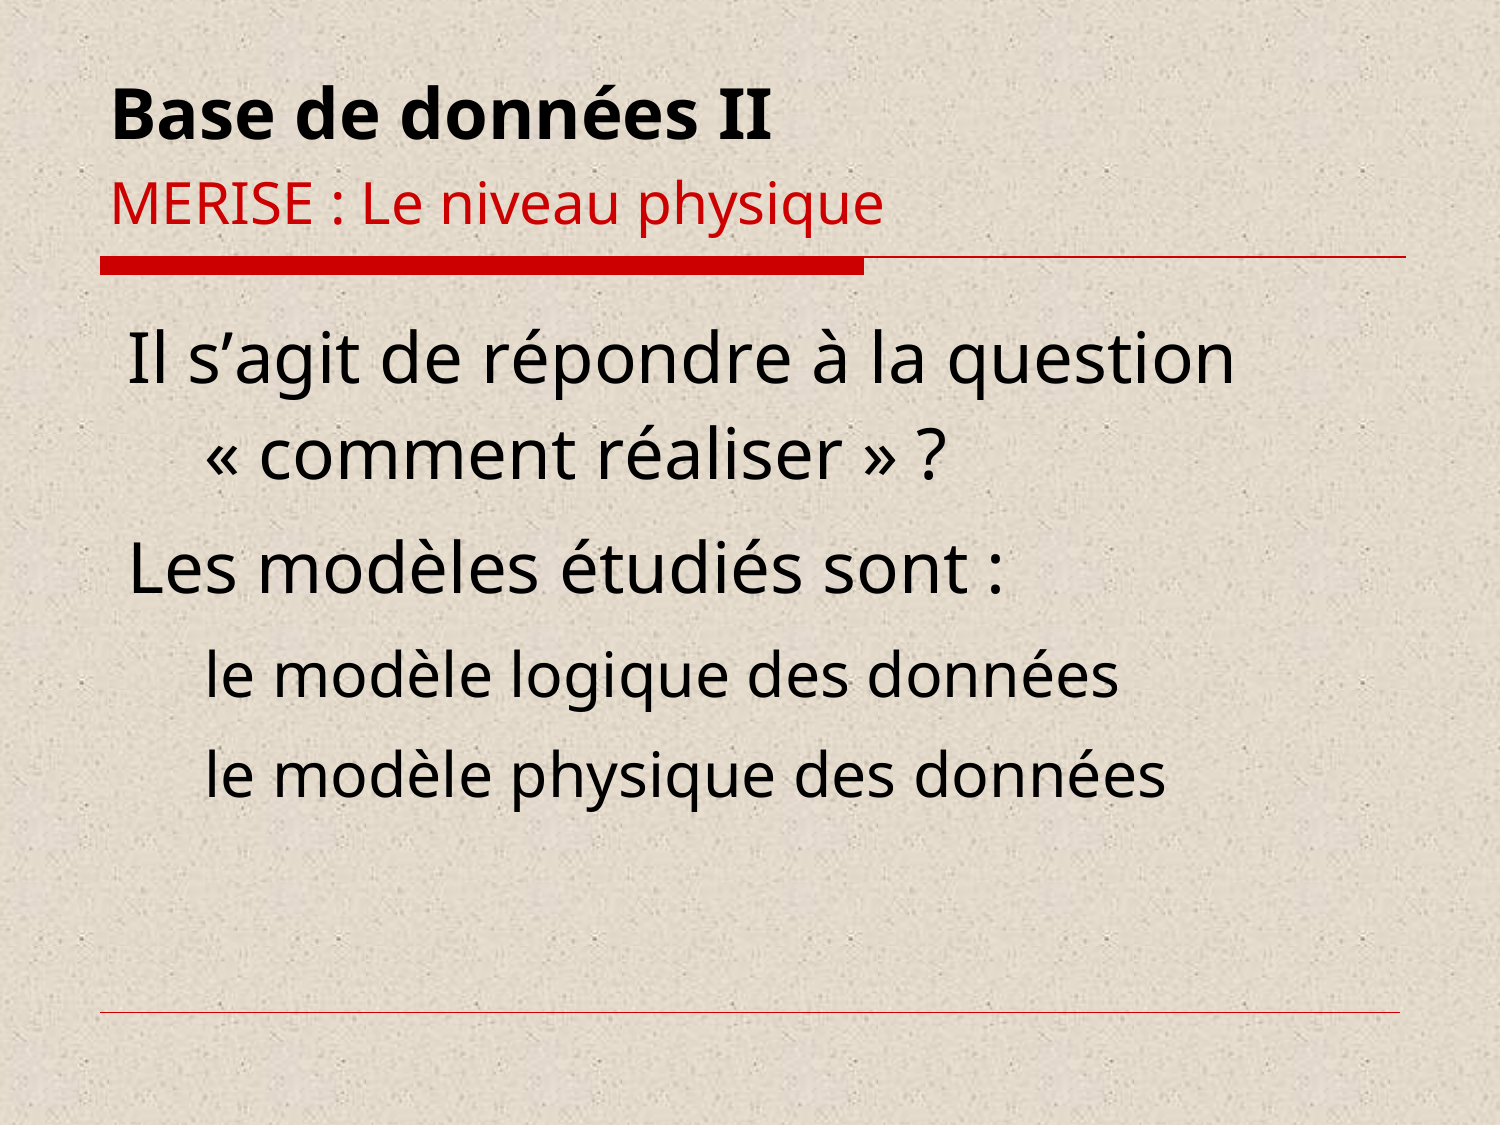

Base de données II
MERISE : Le niveau physique
# Il s’agit de répondre à la question « comment réaliser » ?
Les modèles étudiés sont :
le modèle logique des données
le modèle physique des données